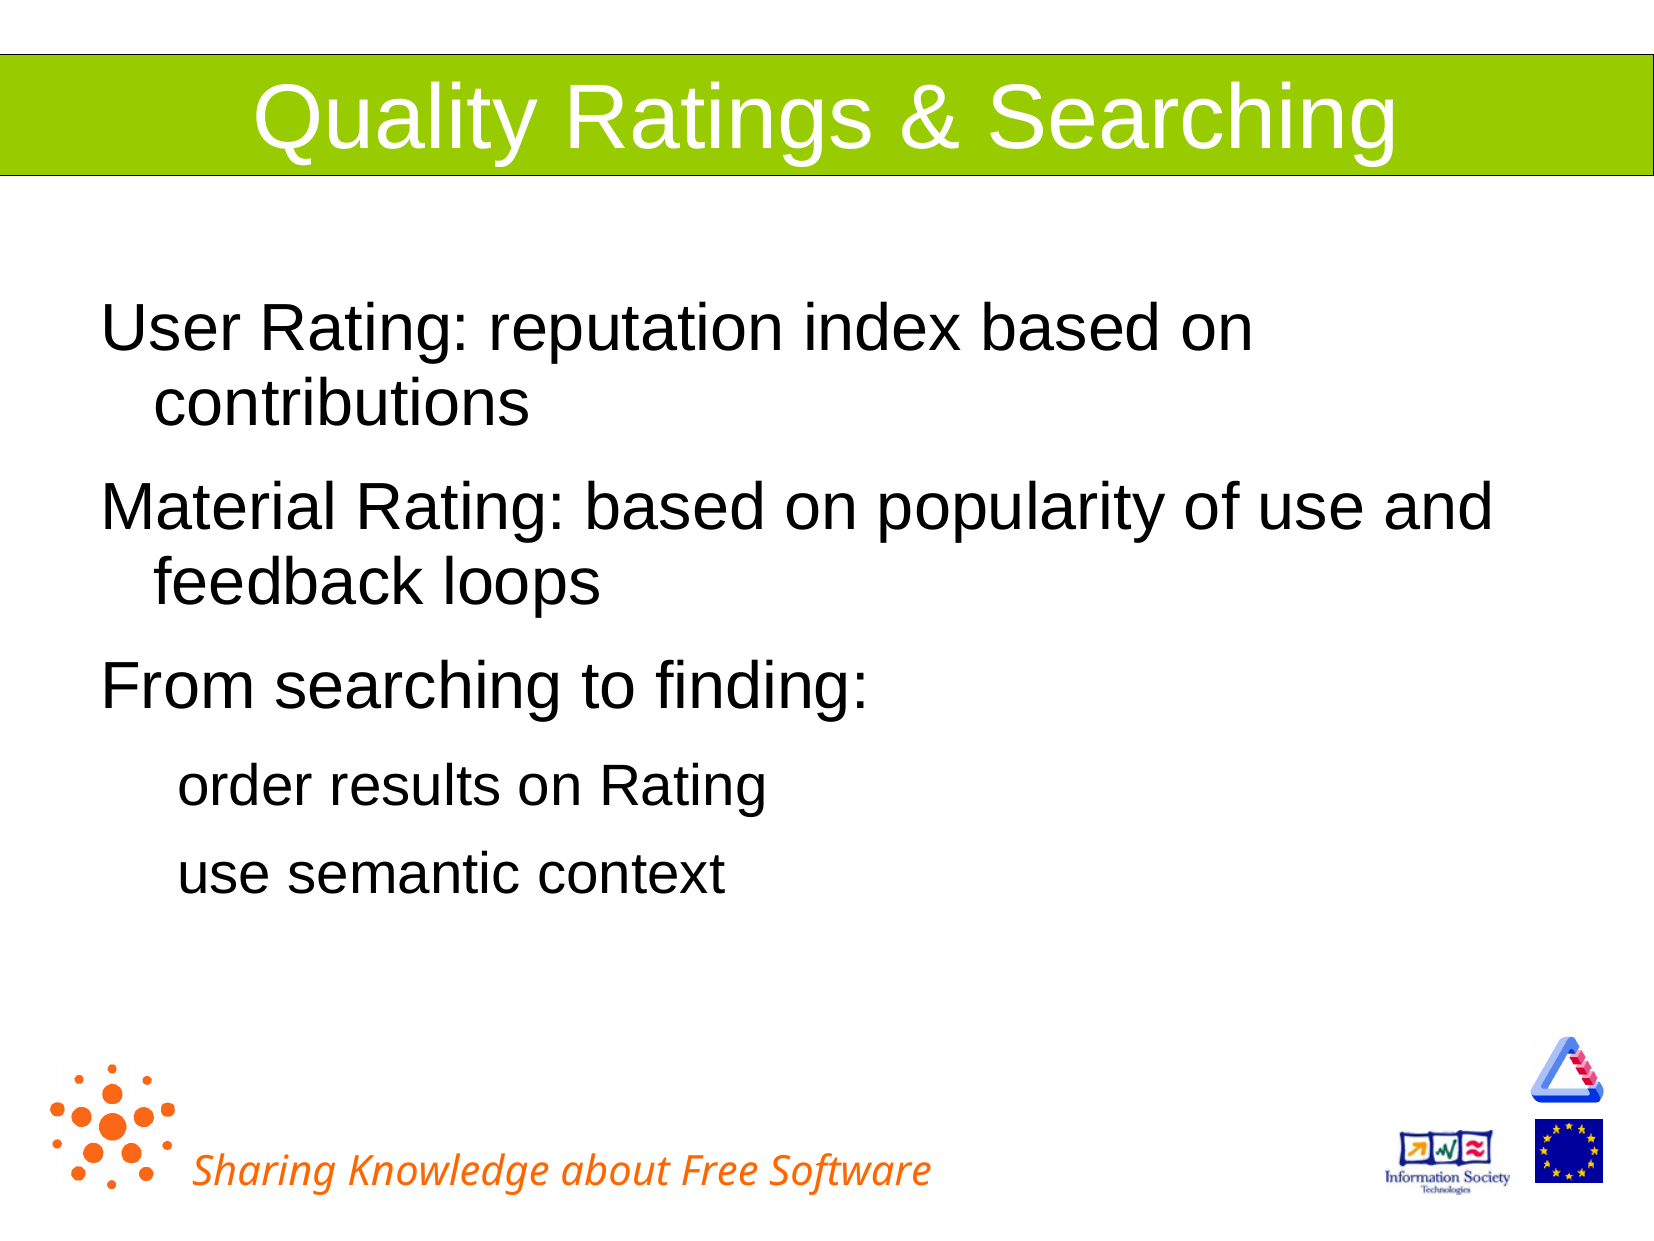

# Quality Ratings & Searching
User Rating: reputation index based on contributions
Material Rating: based on popularity of use and feedback loops
From searching to finding:
order results on Rating
use semantic context